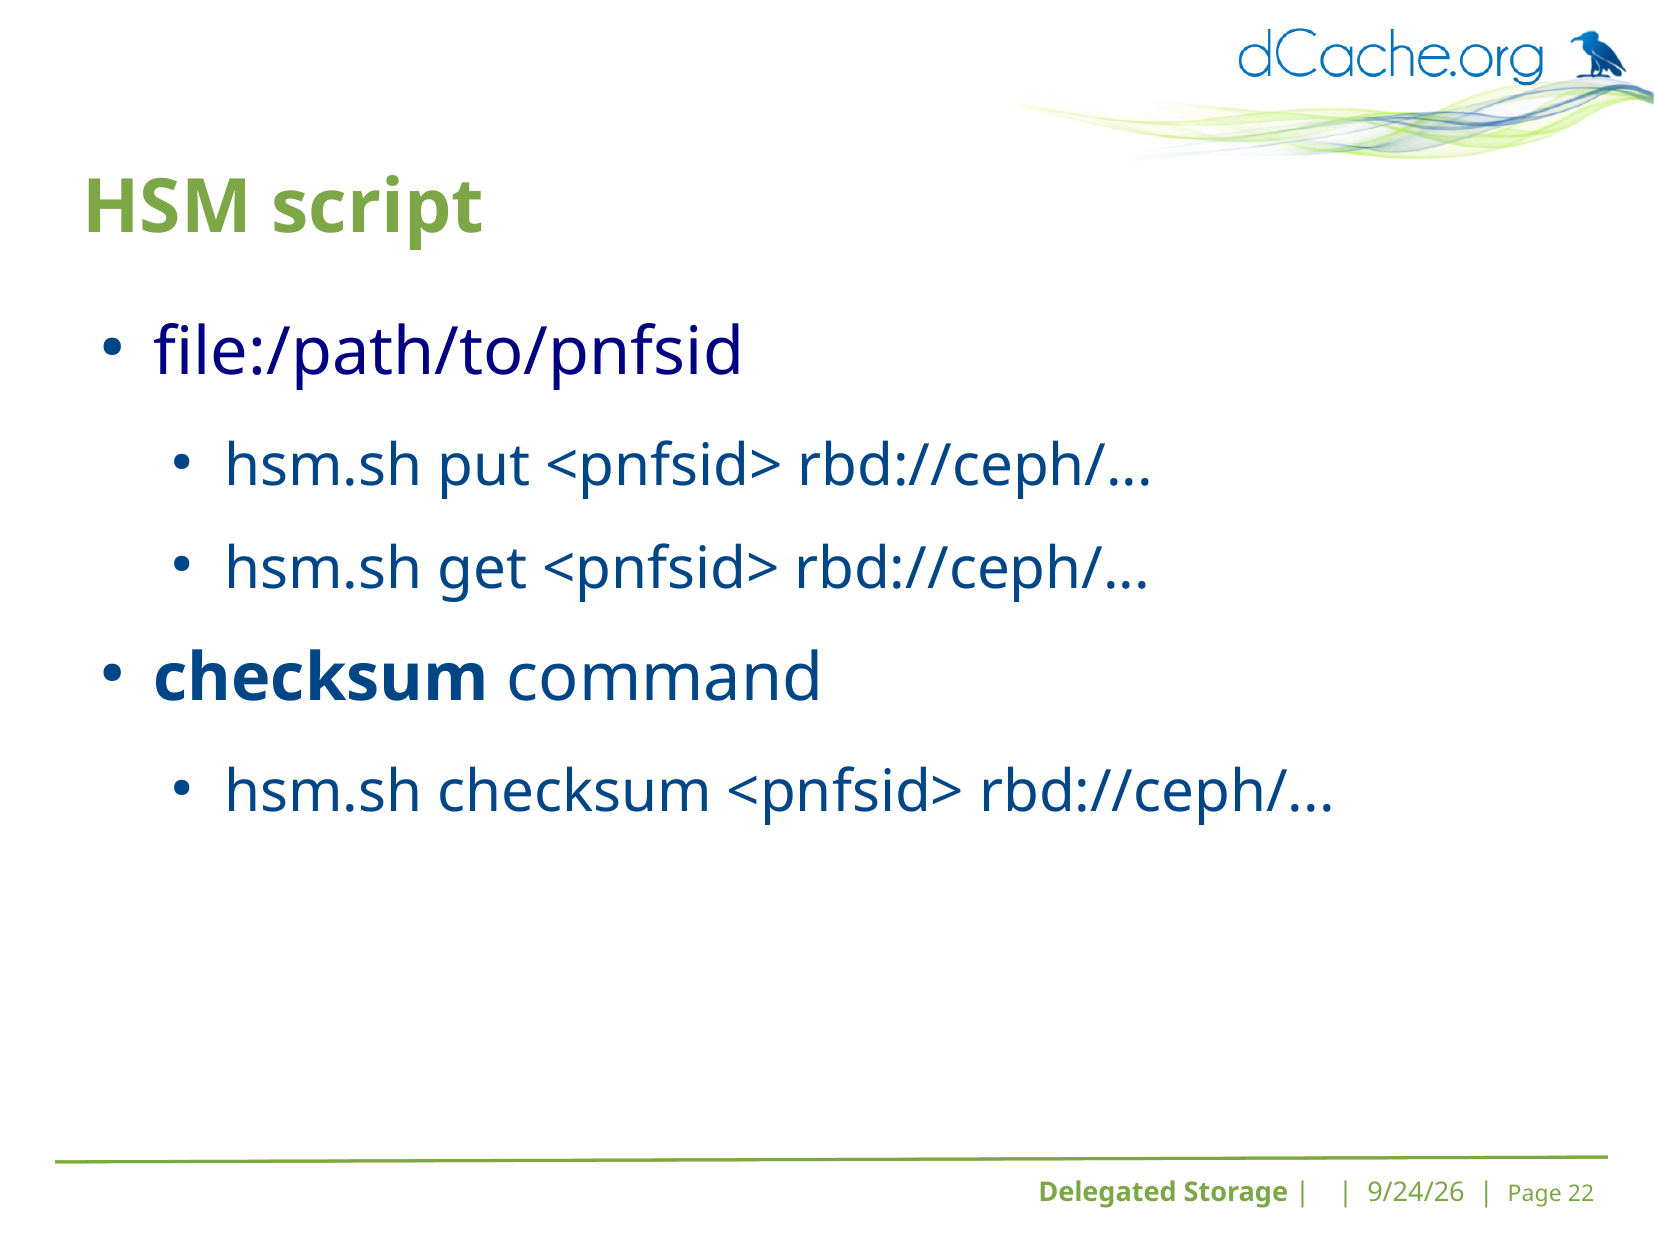

# HSM script
file:/path/to/pnfsid
hsm.sh put <pnfsid> rbd://ceph/...
hsm.sh get <pnfsid> rbd://ceph/...
checksum command
hsm.sh checksum <pnfsid> rbd://ceph/...
22